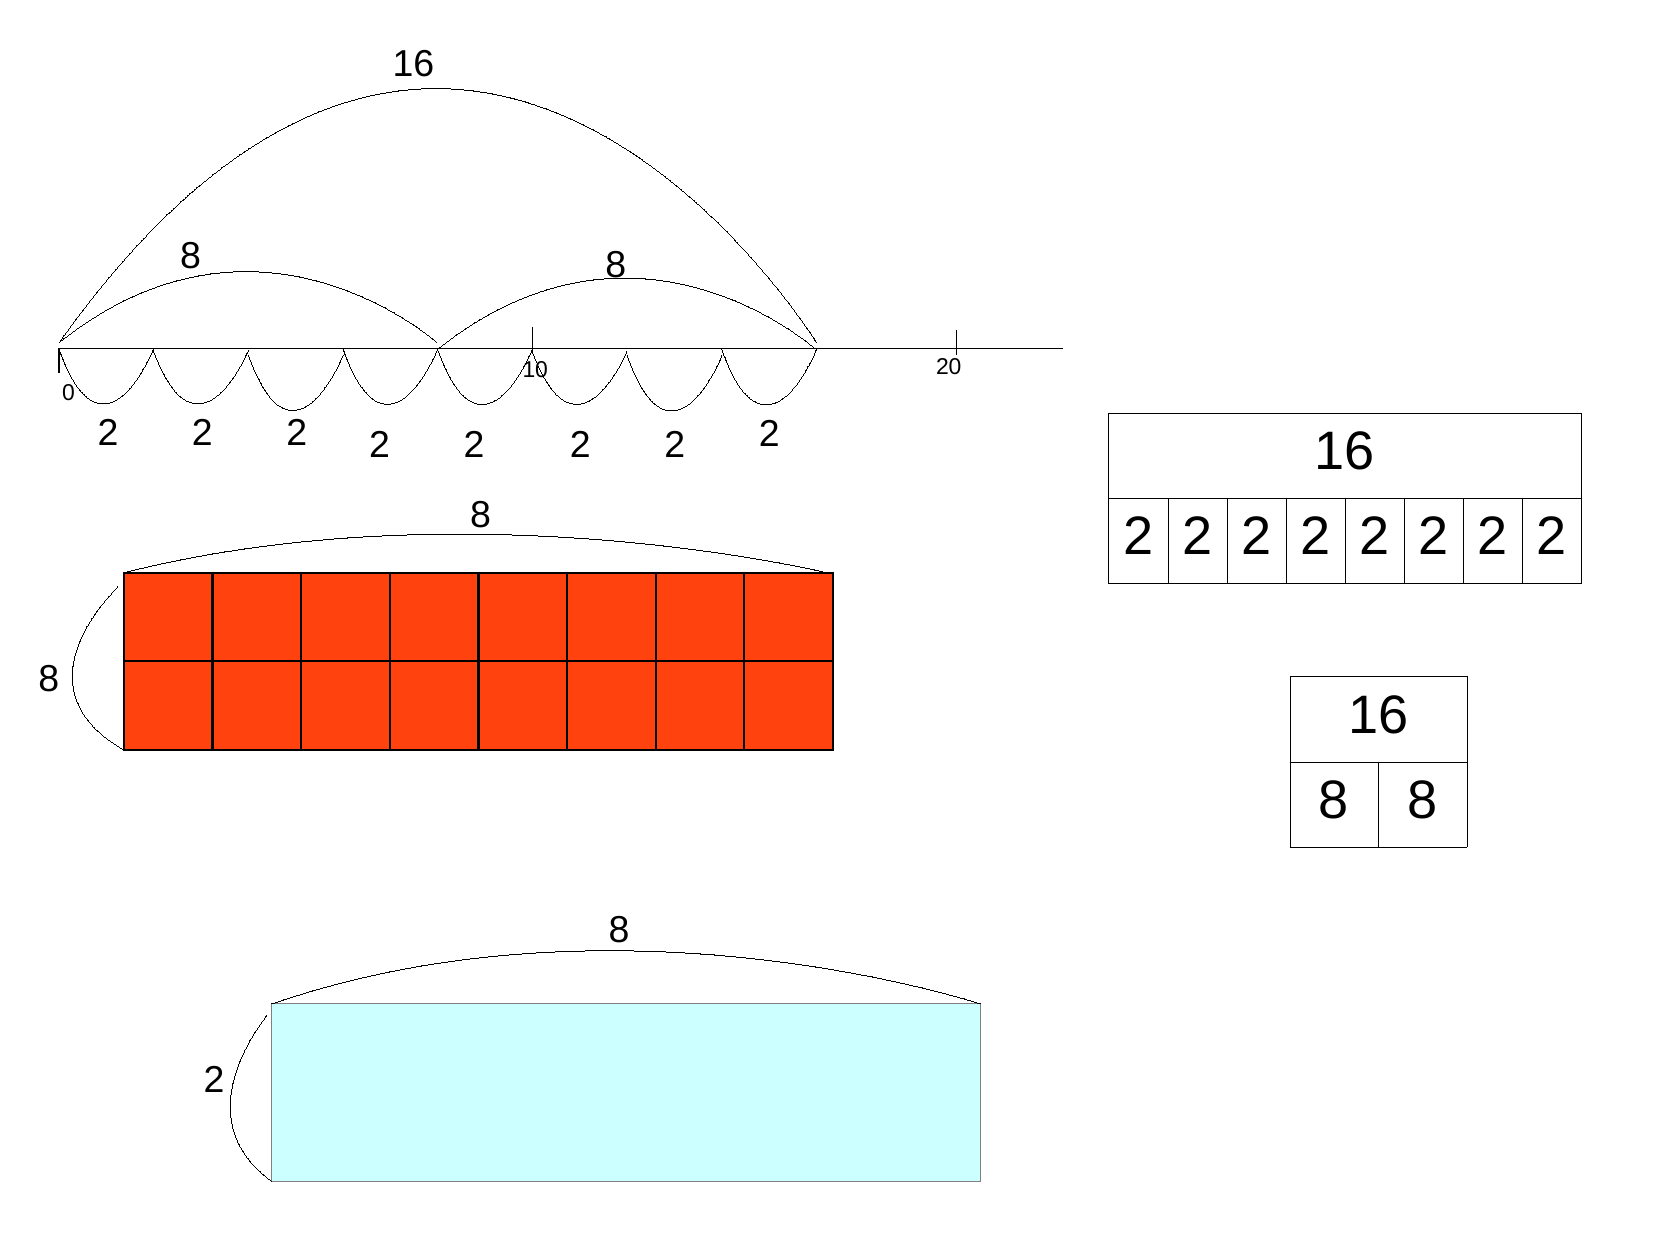

16
8
8
20
10
0
2
2
2
2
| 16 | | | | | | | |
| --- | --- | --- | --- | --- | --- | --- | --- |
| 2 | 2 | 2 | 2 | 2 | 2 | 2 | 2 |
2
2
2
2
8
| | | | | | | | |
| --- | --- | --- | --- | --- | --- | --- | --- |
| | | | | | | | |
8
| 16 | |
| --- | --- |
| 8 | 8 |
8
2